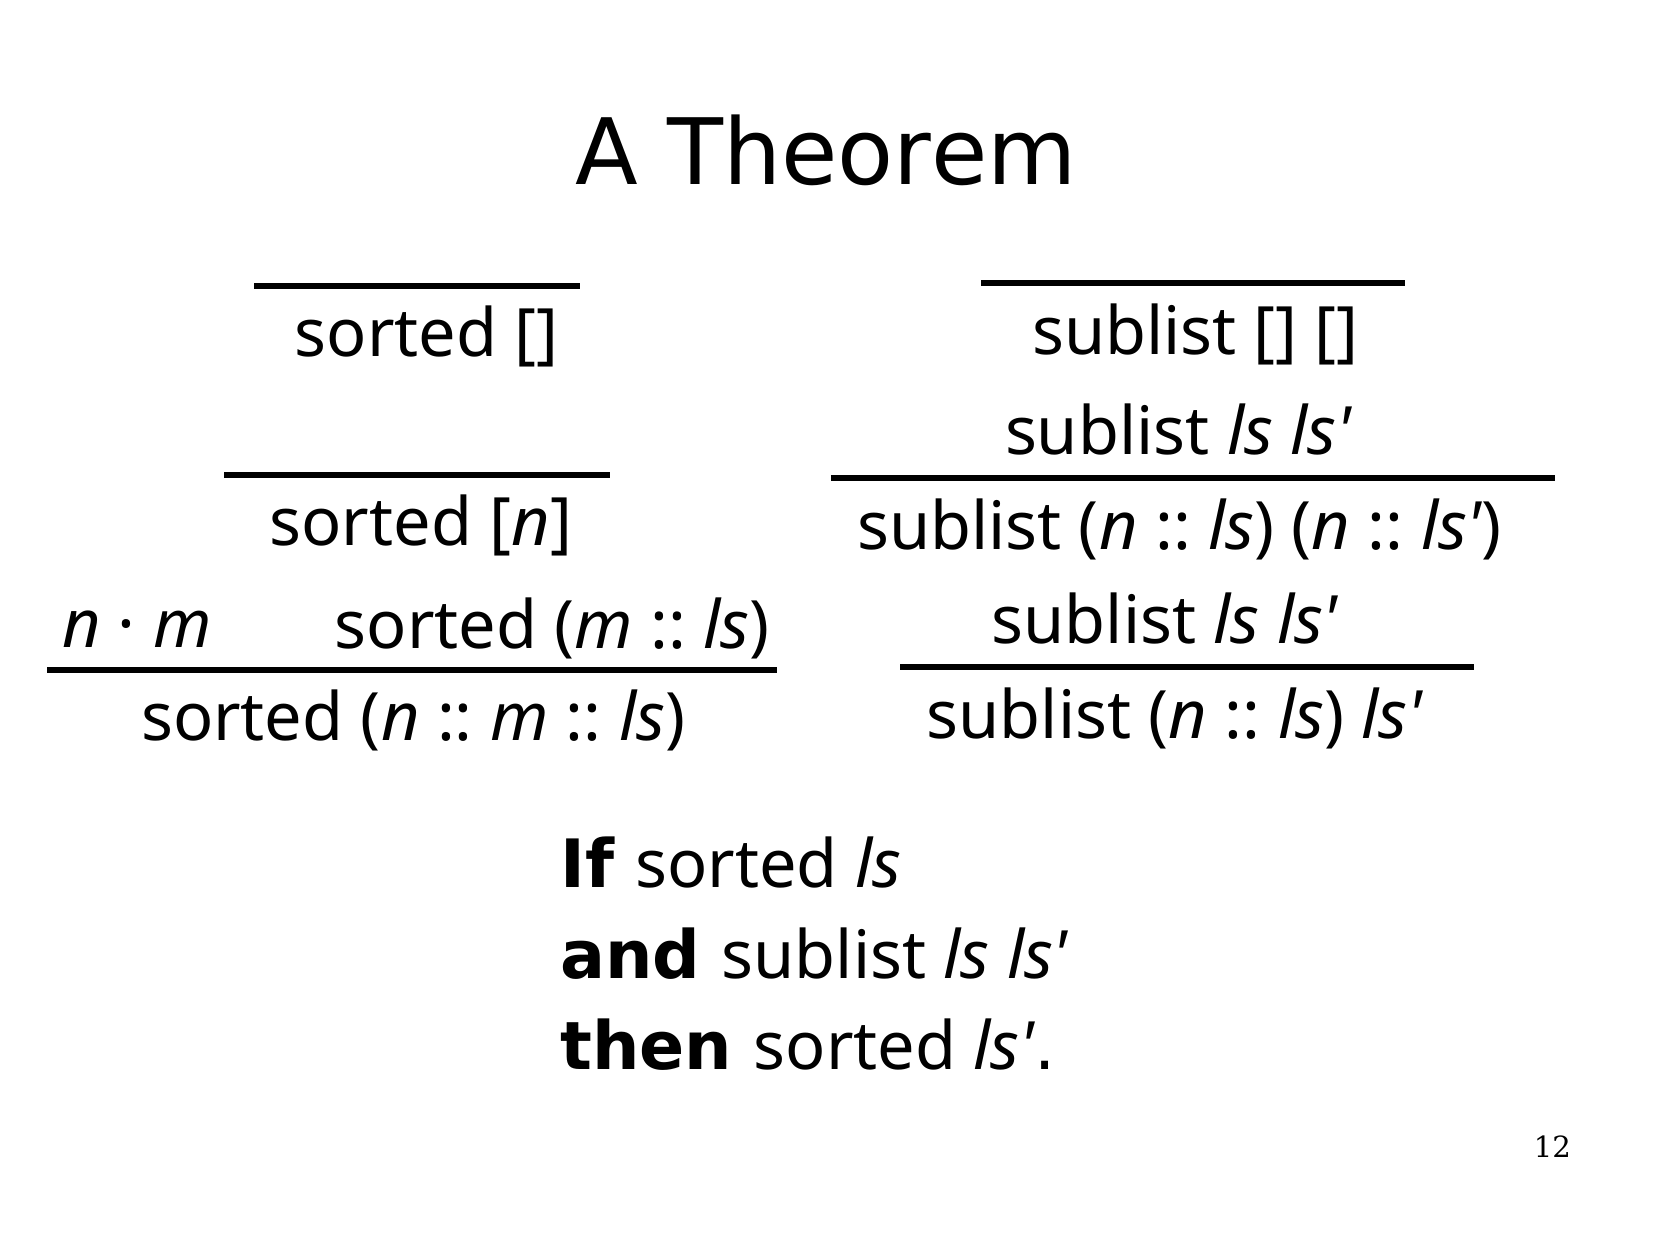

# A Theorem
sublist [] []
sorted []
sublist ls ls'
sublist (n :: ls) (n :: ls')
sorted [n]
sublist ls ls'
sublist (n :: ls) ls'
n · m
sorted (m :: ls)
sorted (n :: m :: ls)
If sorted ls
and sublist ls ls'
then sorted ls'.
12